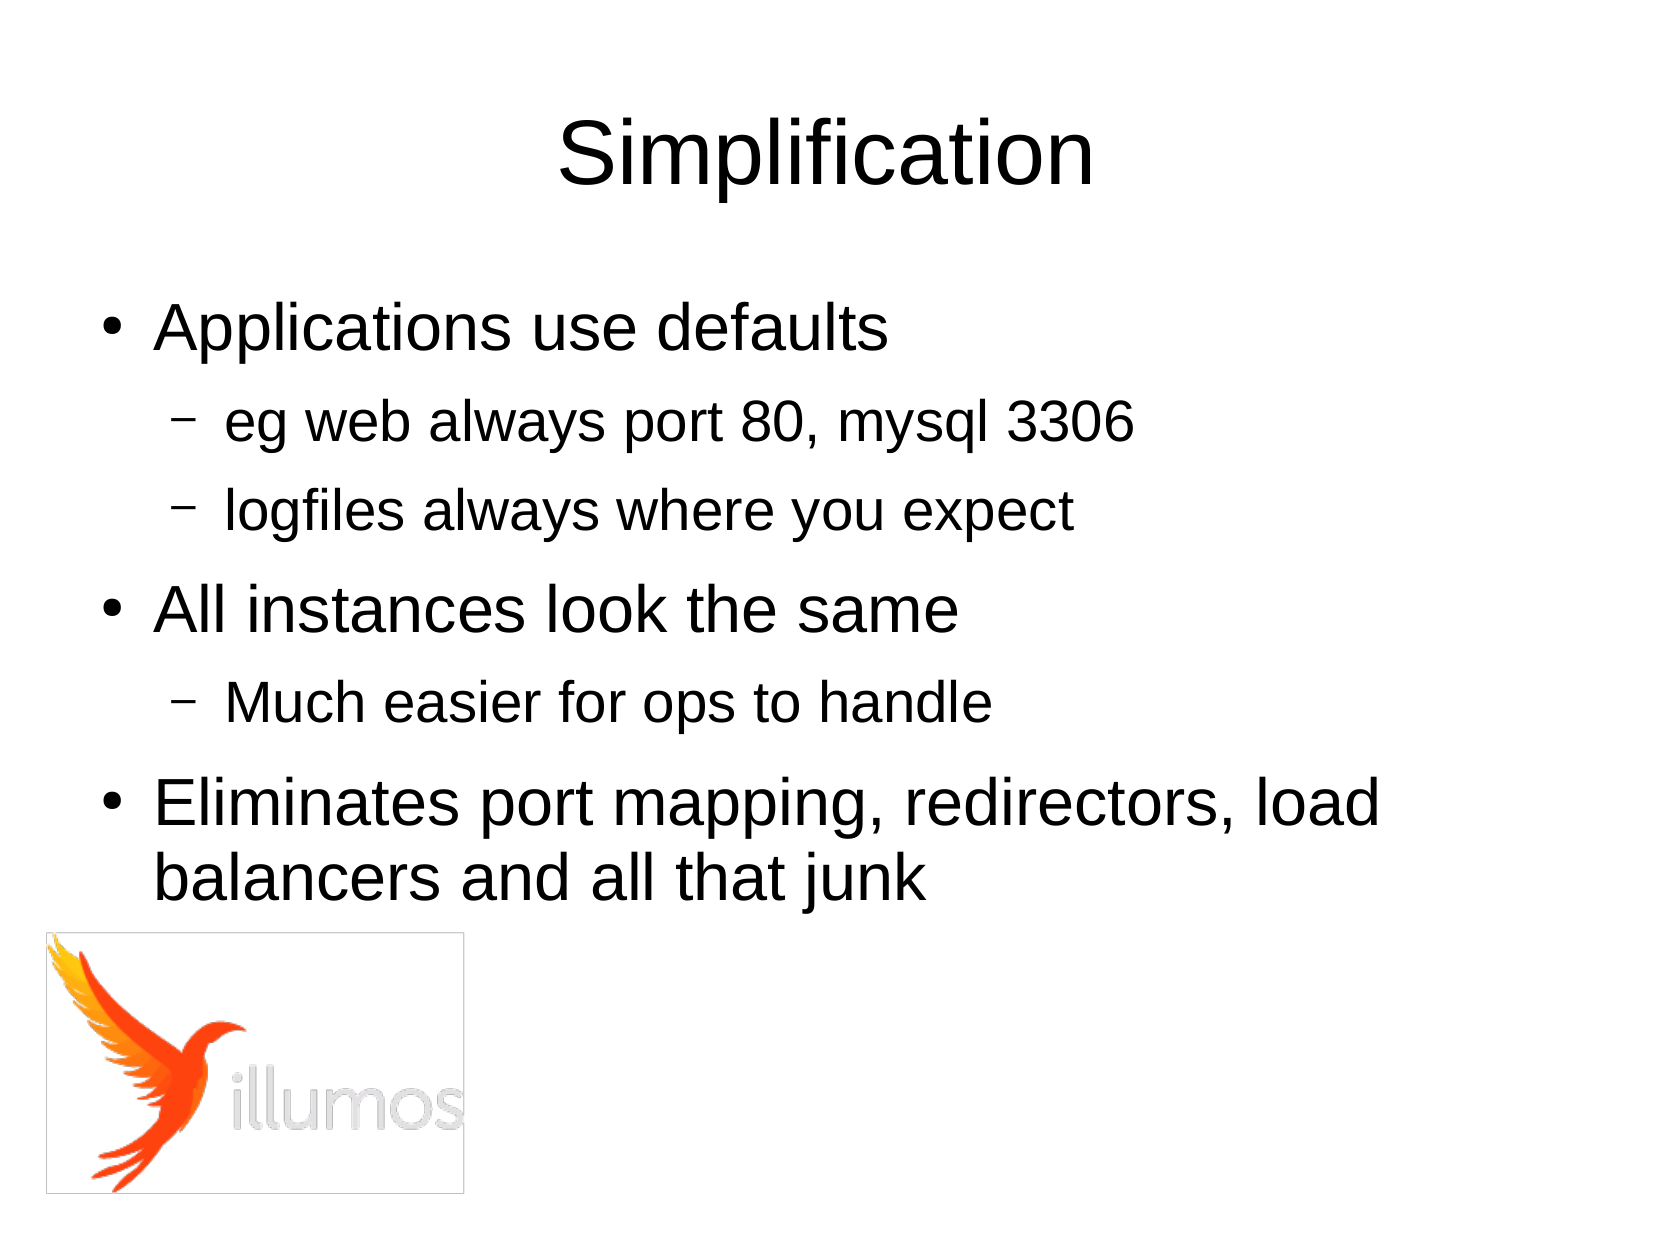

# Simplification
Applications use defaults
eg web always port 80, mysql 3306
logfiles always where you expect
All instances look the same
Much easier for ops to handle
Eliminates port mapping, redirectors, load balancers and all that junk